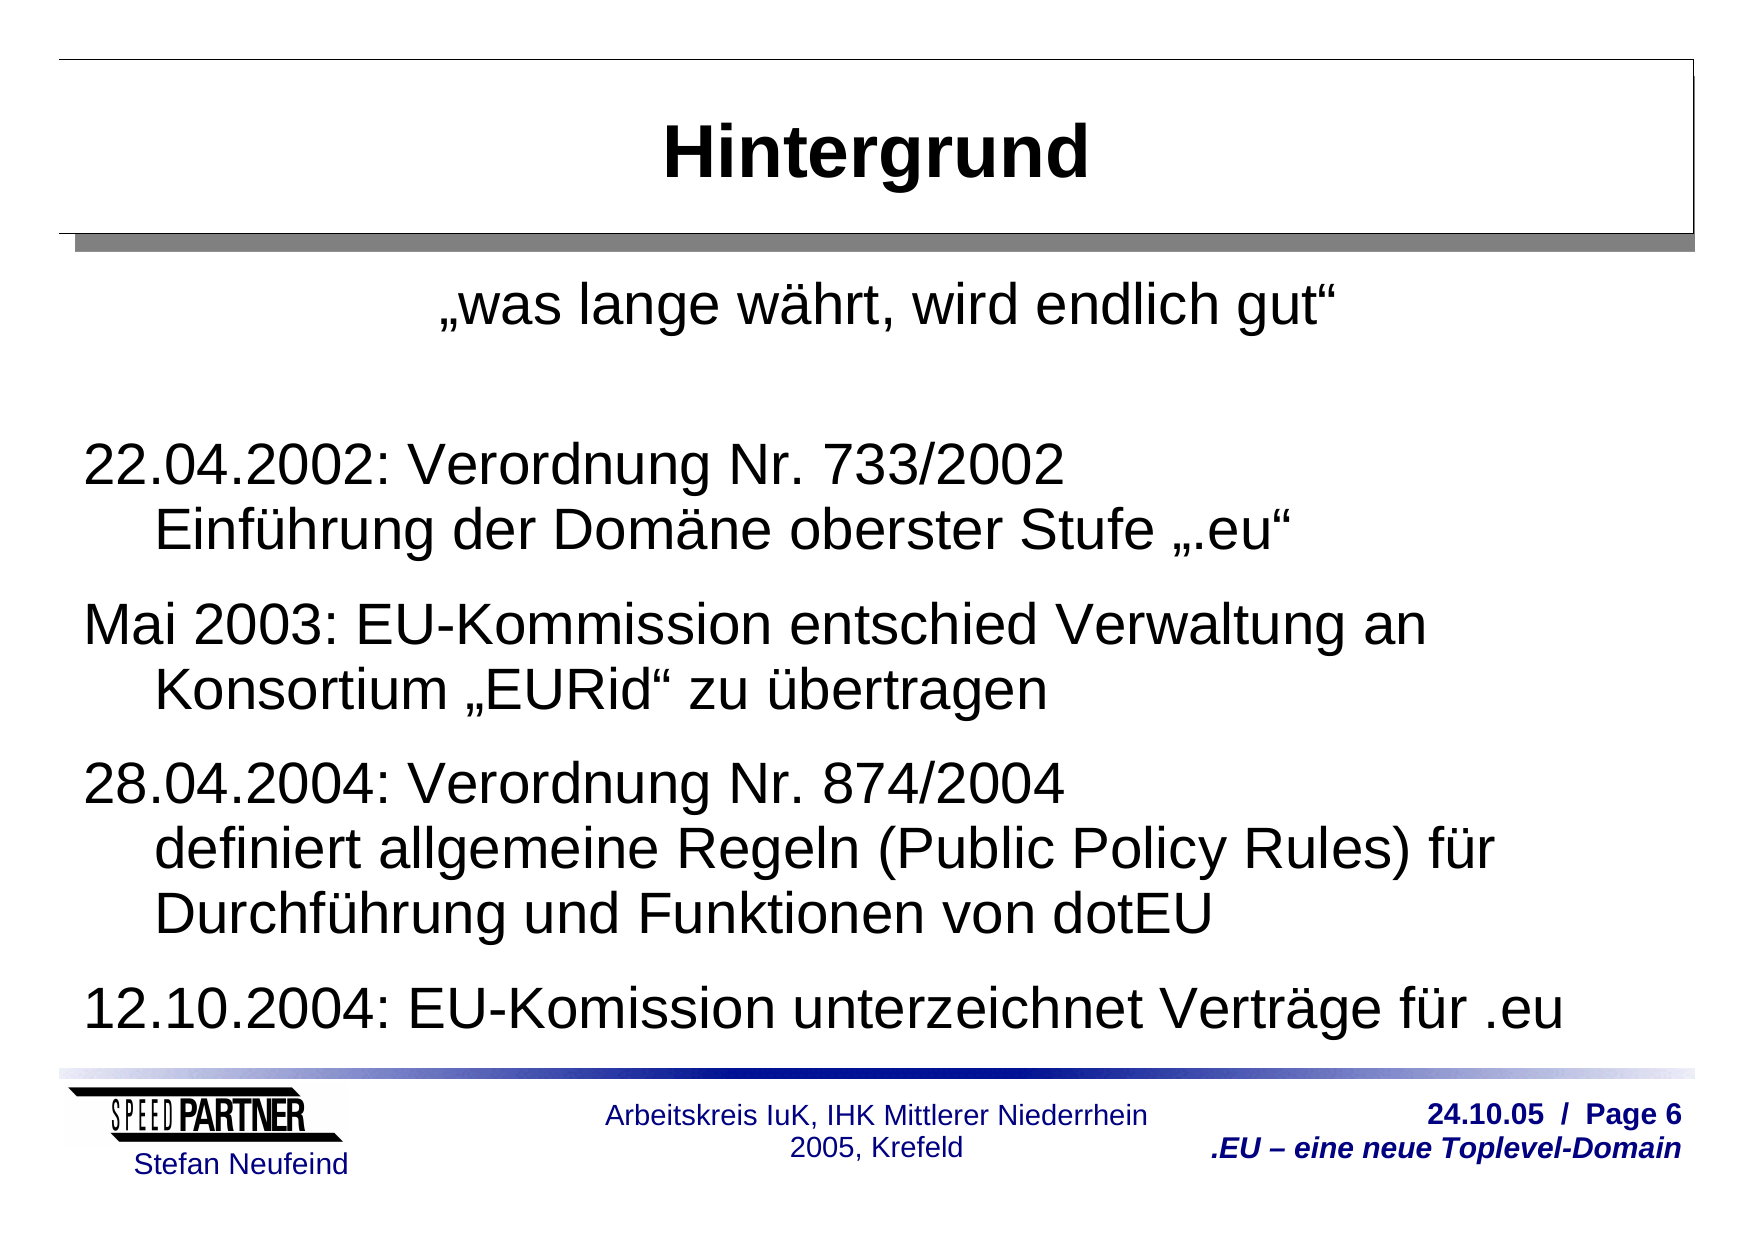

# Hintergrund
„was lange währt, wird endlich gut“
22.04.2002: Verordnung Nr. 733/2002
Einführung der Domäne oberster Stufe „.eu“
Mai 2003: EU-Kommission entschied Verwaltung an Konsortium „EURid“ zu übertragen
28.04.2004: Verordnung Nr. 874/2004
definiert allgemeine Regeln (Public Policy Rules) für Durchführung und Funktionen von dotEU
12.10.2004: EU-Komission unterzeichnet Verträge für .eu